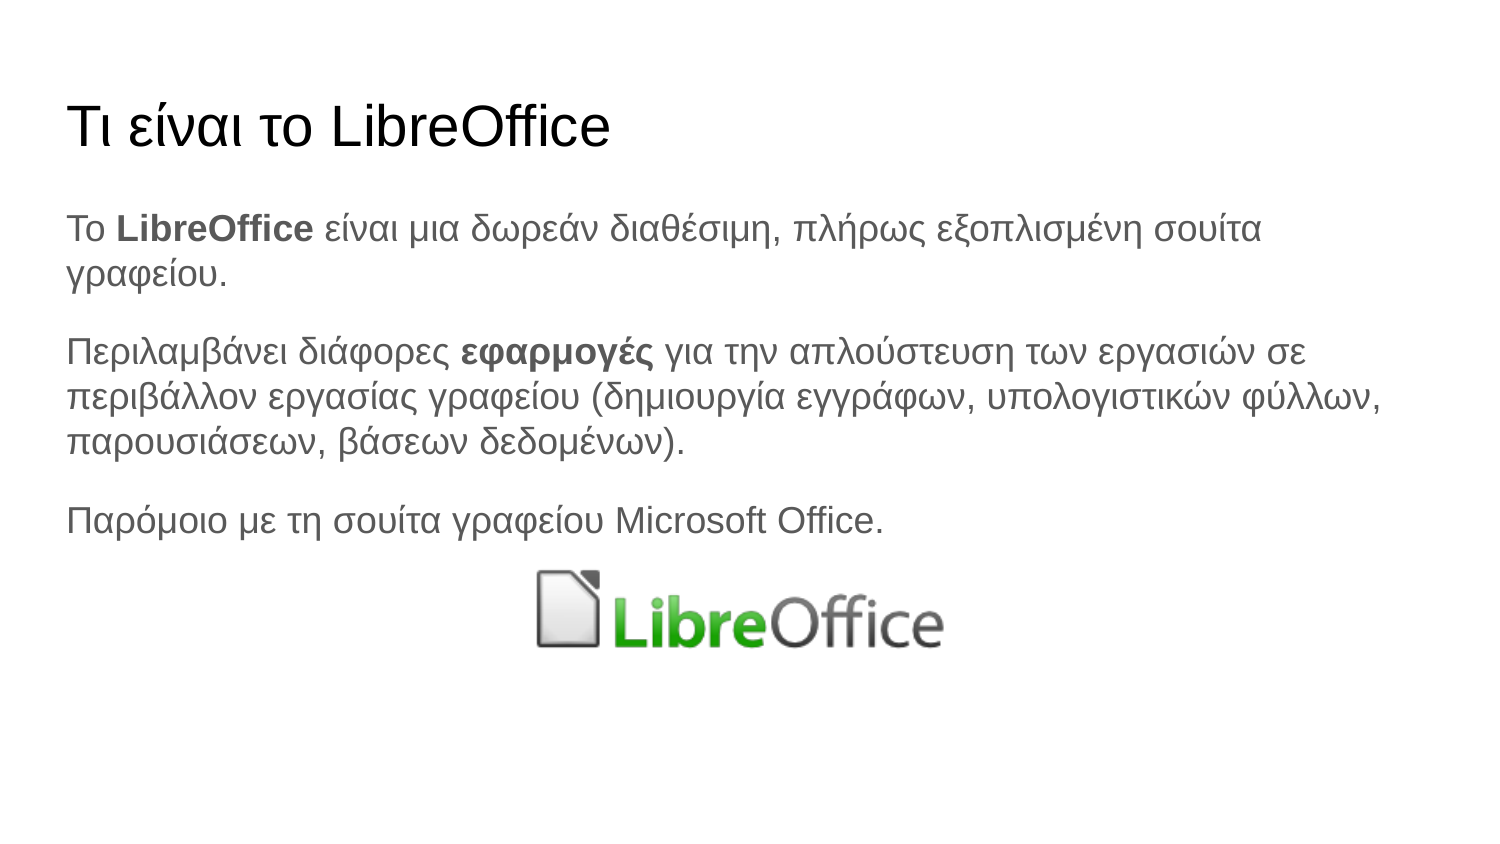

# Τι είναι το LibreOffice
To LibreOffice είναι μια δωρεάν διαθέσιμη, πλήρως εξοπλισμένη σουίτα γραφείου.
Περιλαμβάνει διάφορες εφαρμογές για την απλούστευση των εργασιών σε περιβάλλον εργασίας γραφείου (δημιουργία εγγράφων, υπολογιστικών φύλλων, παρουσιάσεων, βάσεων δεδομένων).
Παρόμοιo με τη σουίτα γραφείου Microsoft Office.